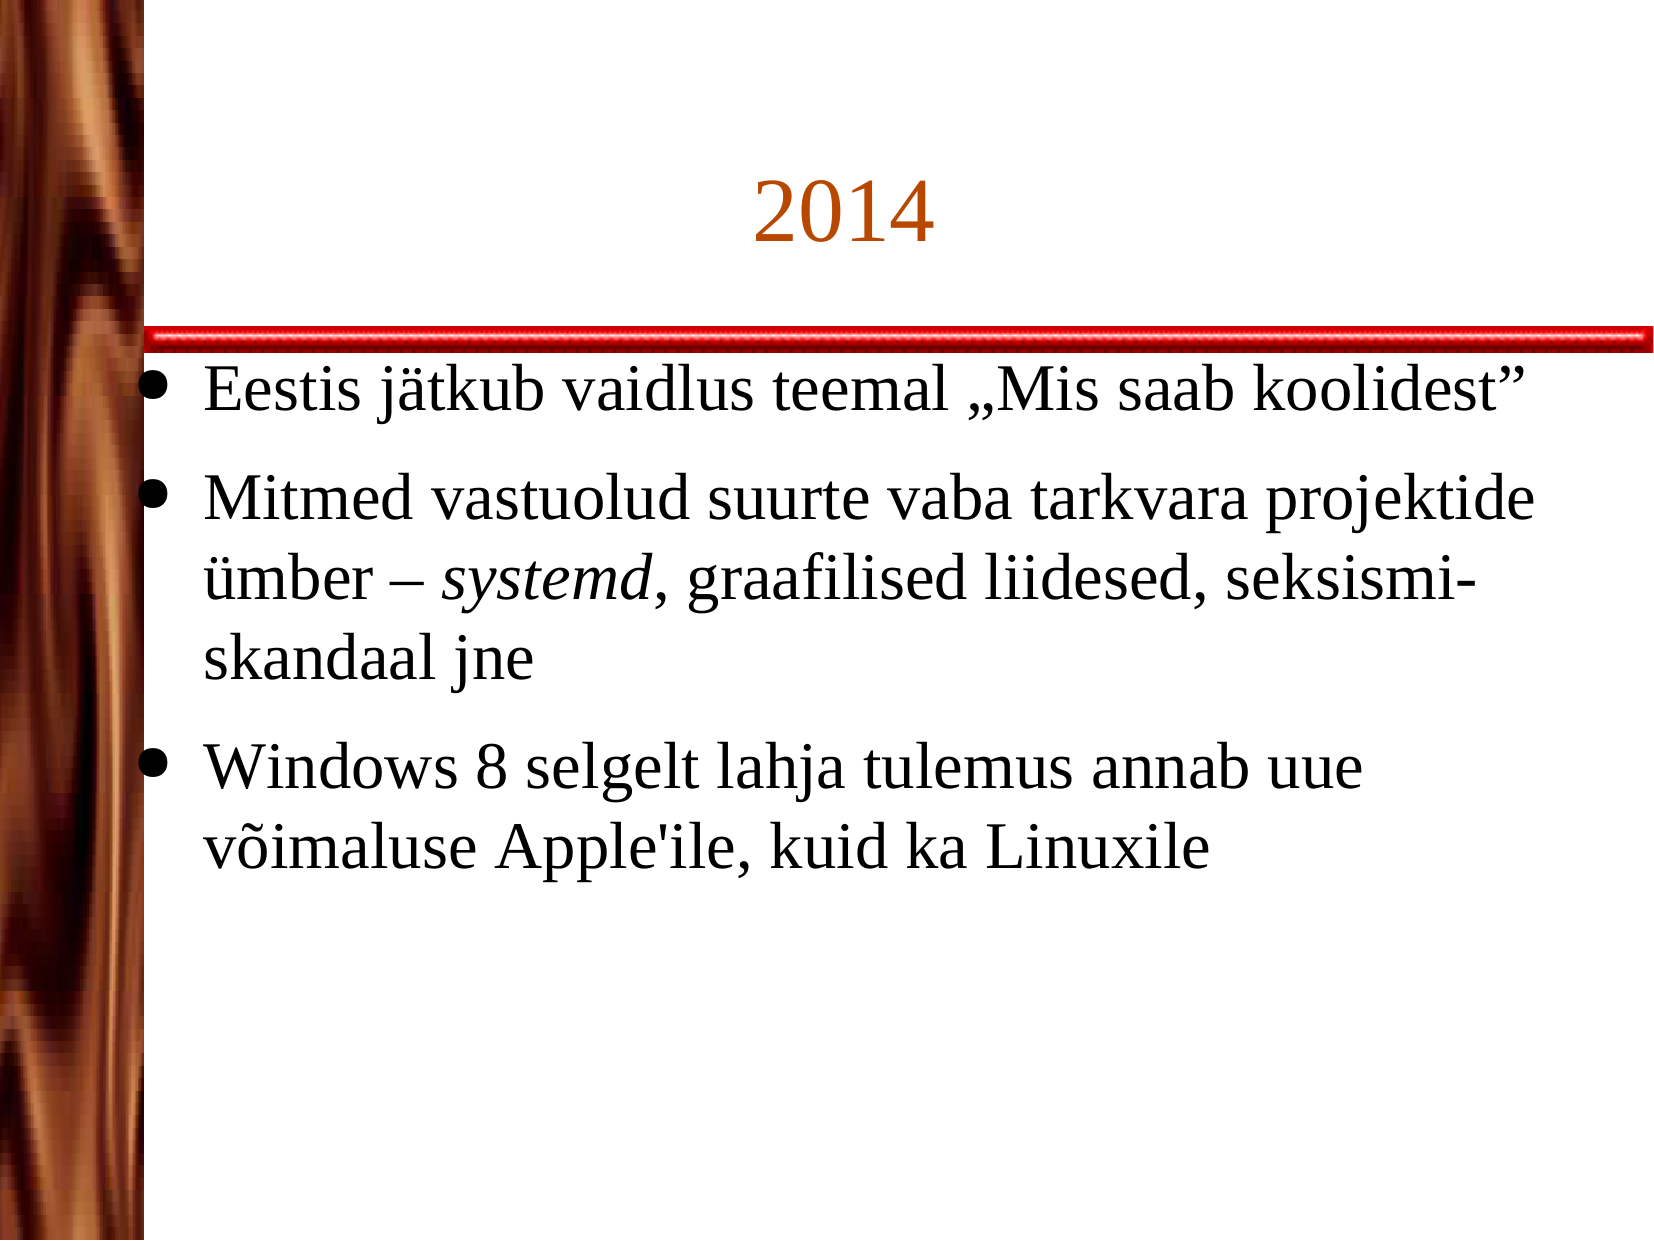

# 2014
Eestis jätkub vaidlus teemal „Mis saab koolidest”
Mitmed vastuolud suurte vaba tarkvara projektide ümber – systemd, graafilised liidesed, seksismi-skandaal jne
Windows 8 selgelt lahja tulemus annab uue võimaluse Apple'ile, kuid ka Linuxile